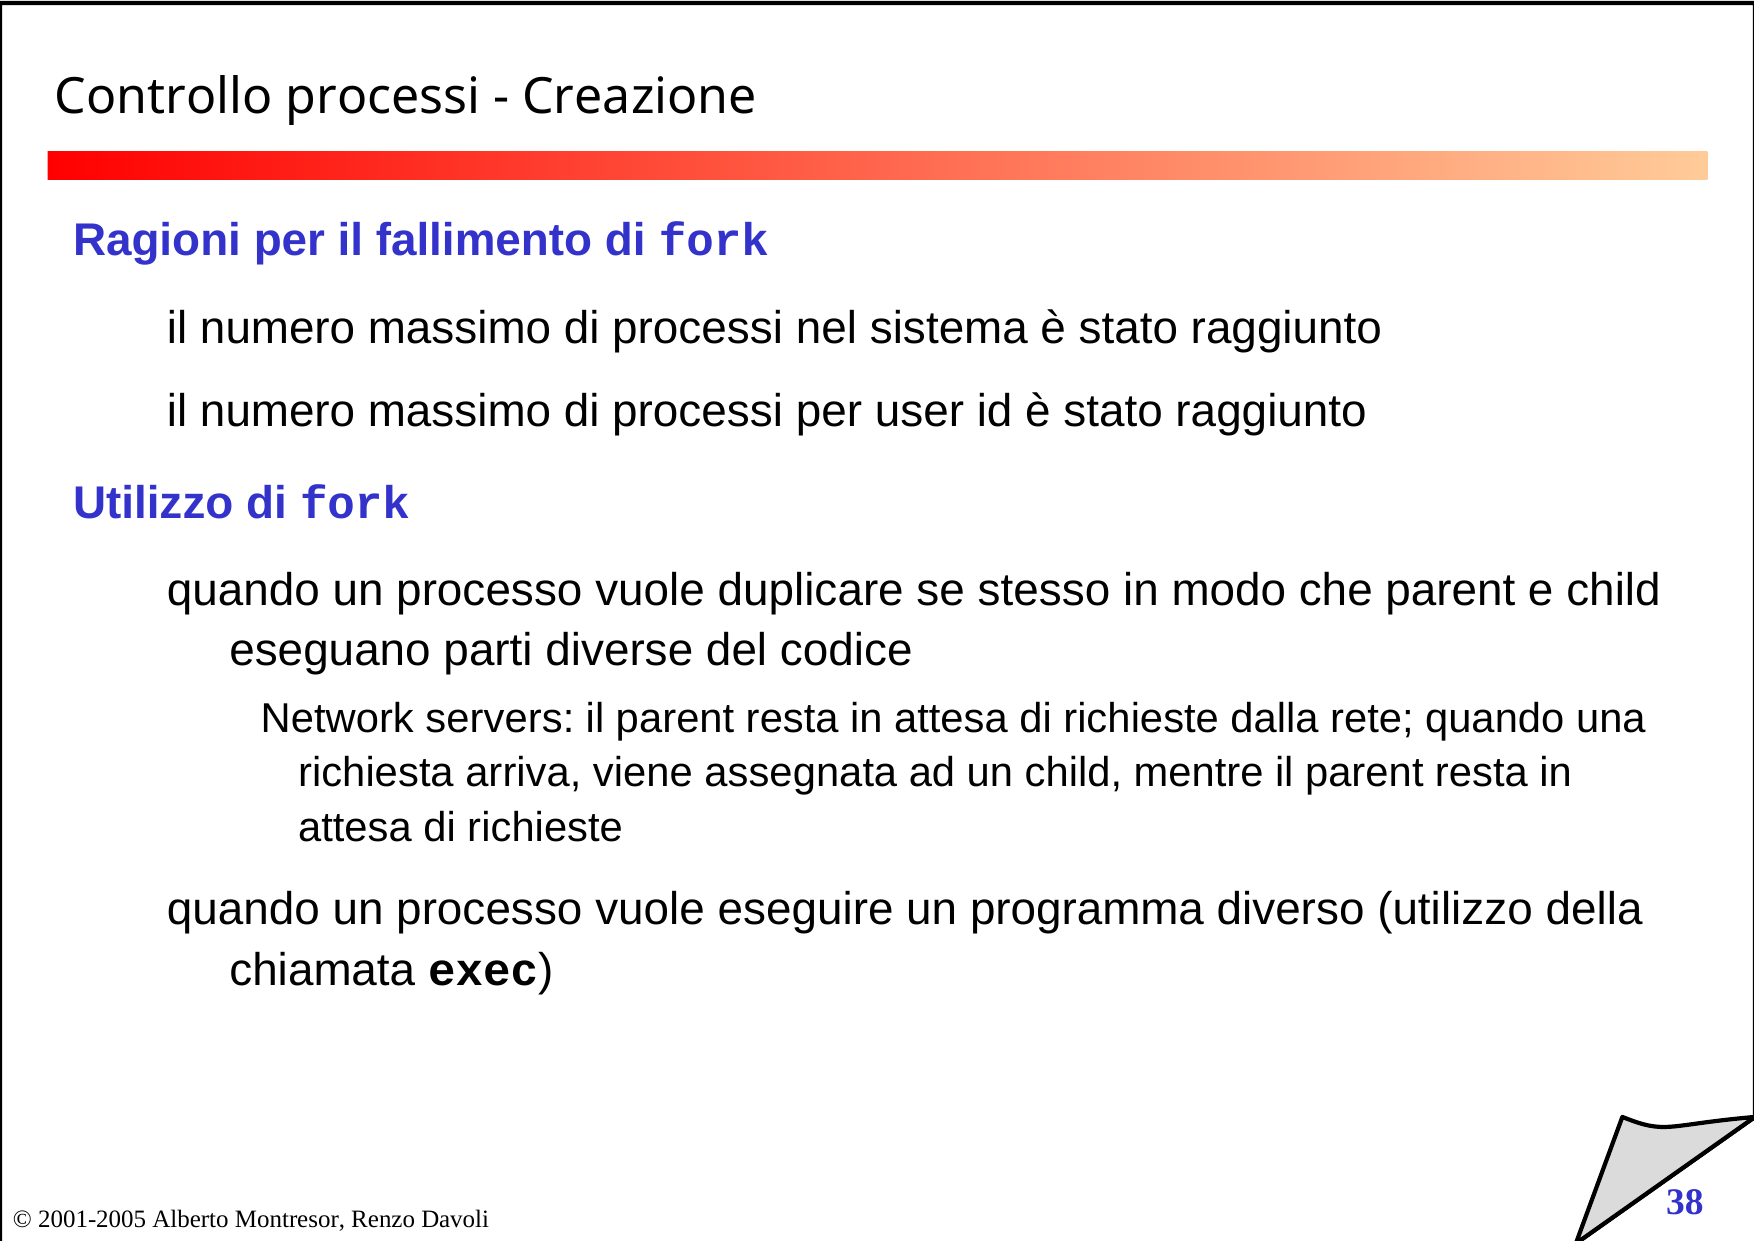

# Controllo processi - Creazione
Ragioni per il fallimento di fork
il numero massimo di processi nel sistema è stato raggiunto
il numero massimo di processi per user id è stato raggiunto
Utilizzo di fork
quando un processo vuole duplicare se stesso in modo che parent e child eseguano parti diverse del codice
Network servers: il parent resta in attesa di richieste dalla rete; quando una richiesta arriva, viene assegnata ad un child, mentre il parent resta in attesa di richieste
quando un processo vuole eseguire un programma diverso (utilizzo della chiamata exec)